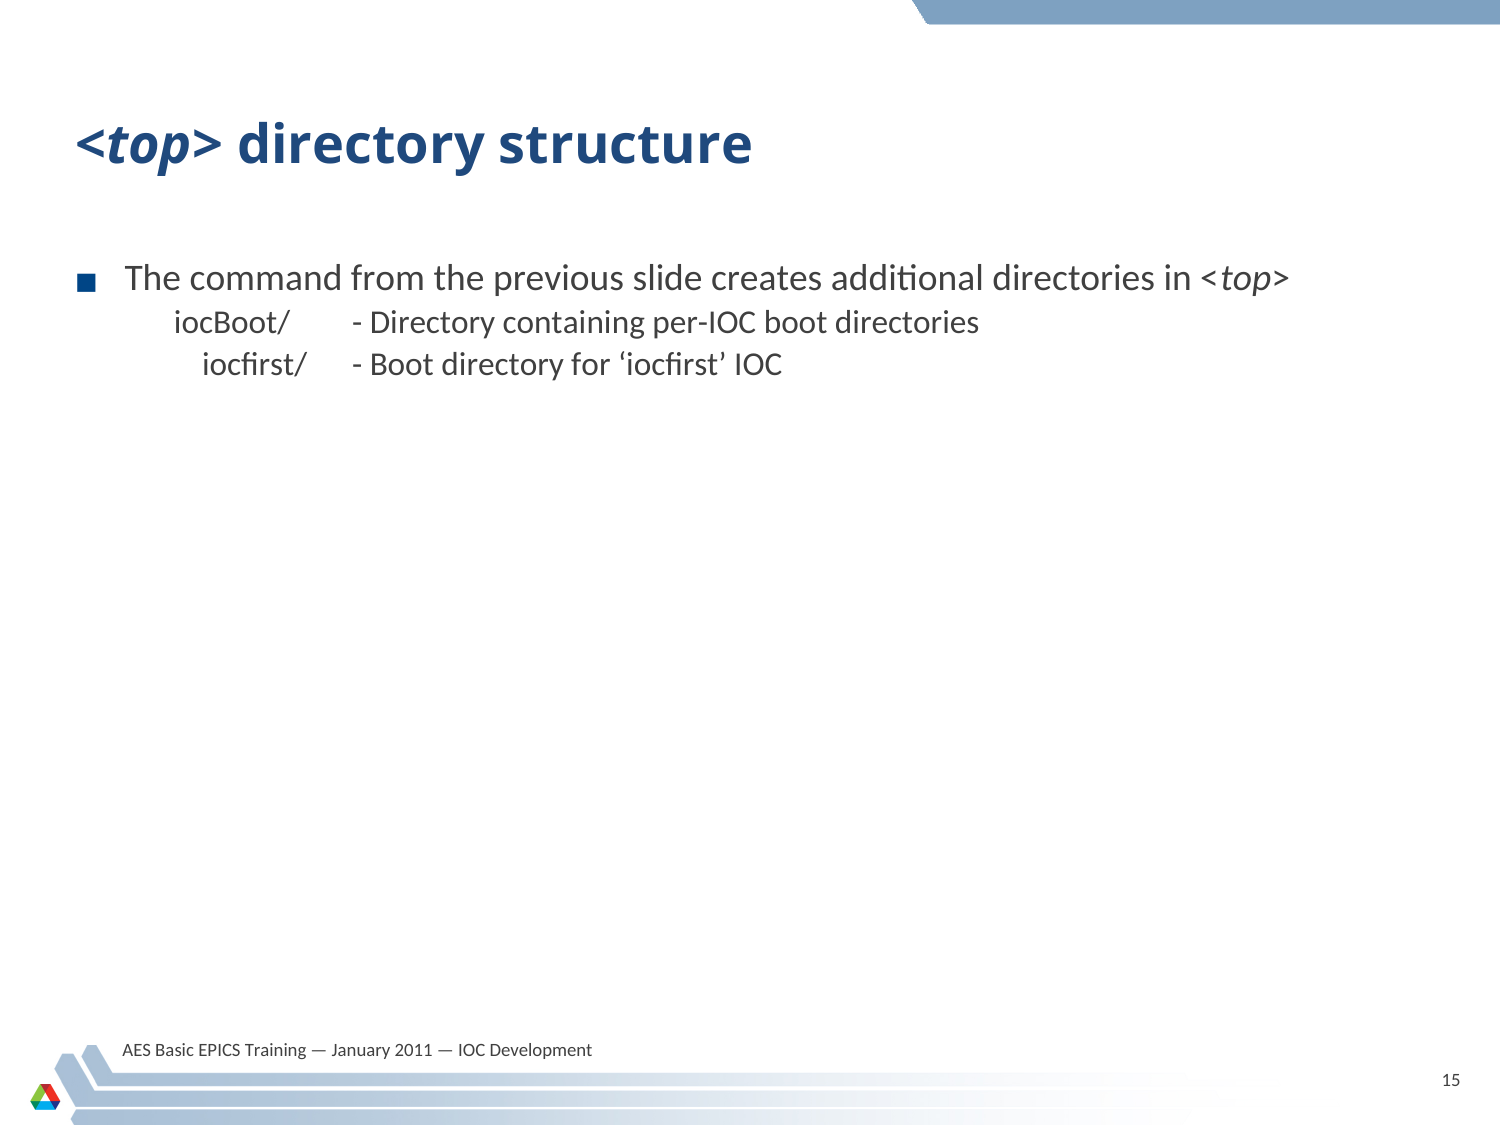

# <top> directory structure
The command from the previous slide creates additional directories in <top>
iocBoot/	- Directory containing per-IOC boot directories
 	iocfirst/	- Boot directory for ‘iocfirst’ IOC
AES Basic EPICS Training — January 2011 — IOC Development
15